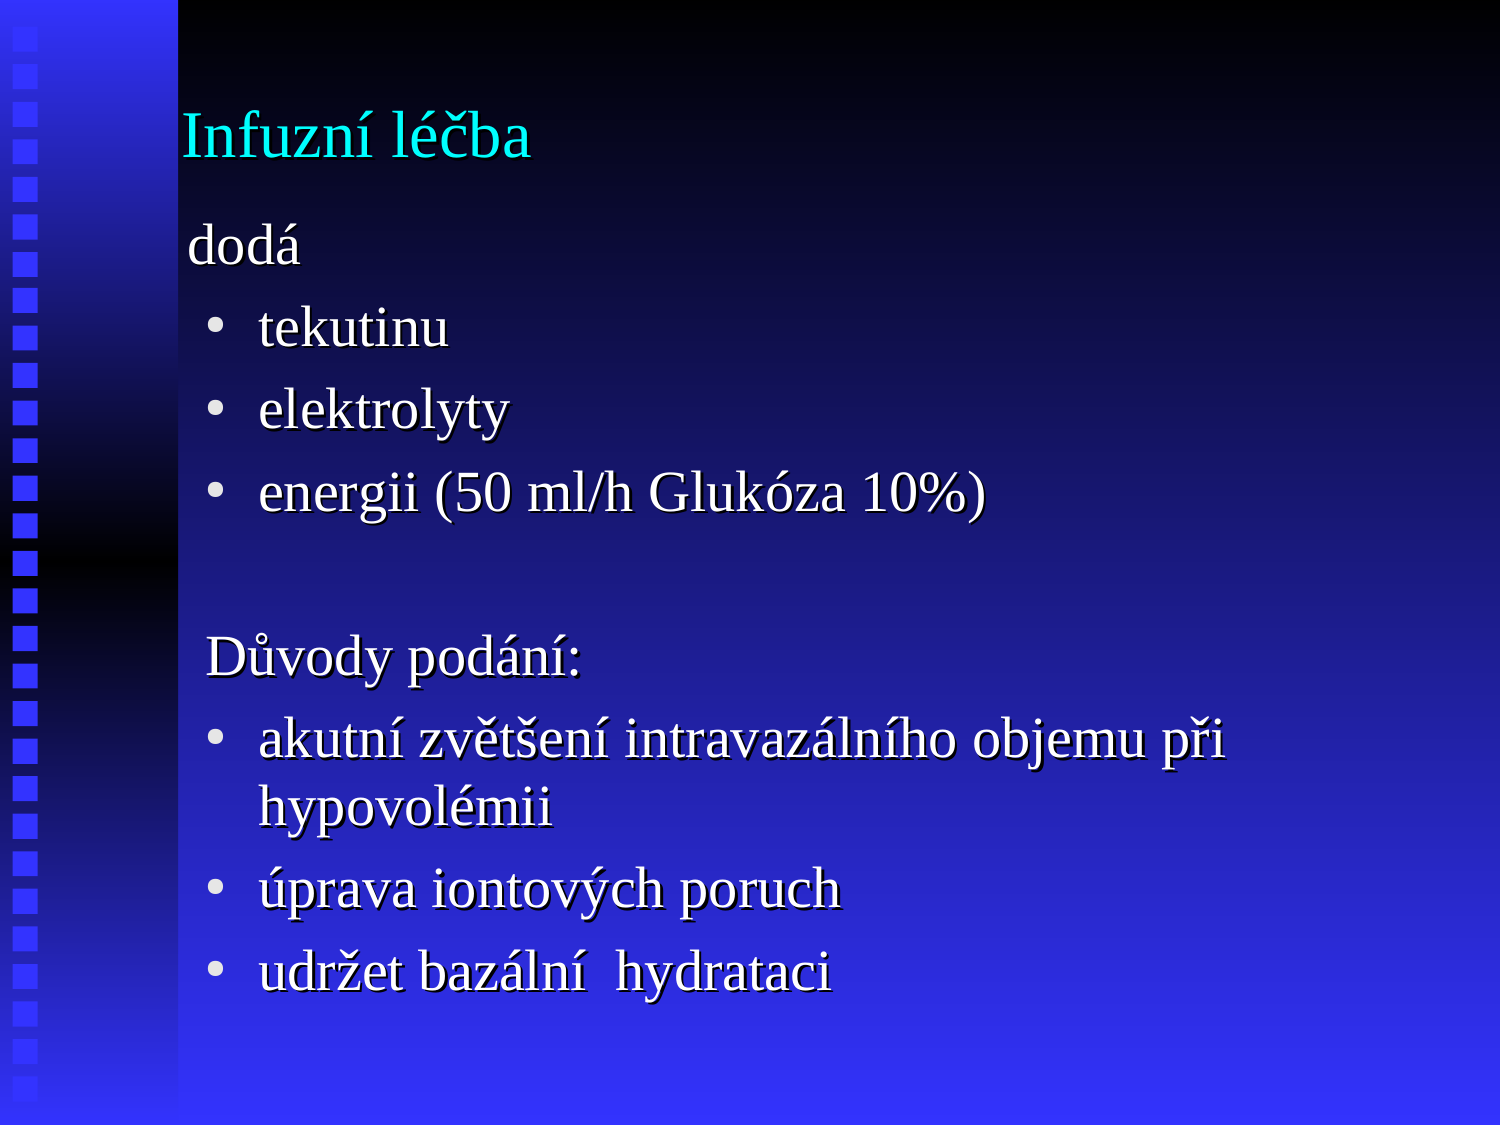

# Infuzní léčba
dodá
tekutinu
elektrolyty
energii (50 ml/h Glukóza 10%)
Důvody podání:
akutní zvětšení intravazálního objemu při hypovolémii
úprava iontových poruch
udržet bazální hydrataci